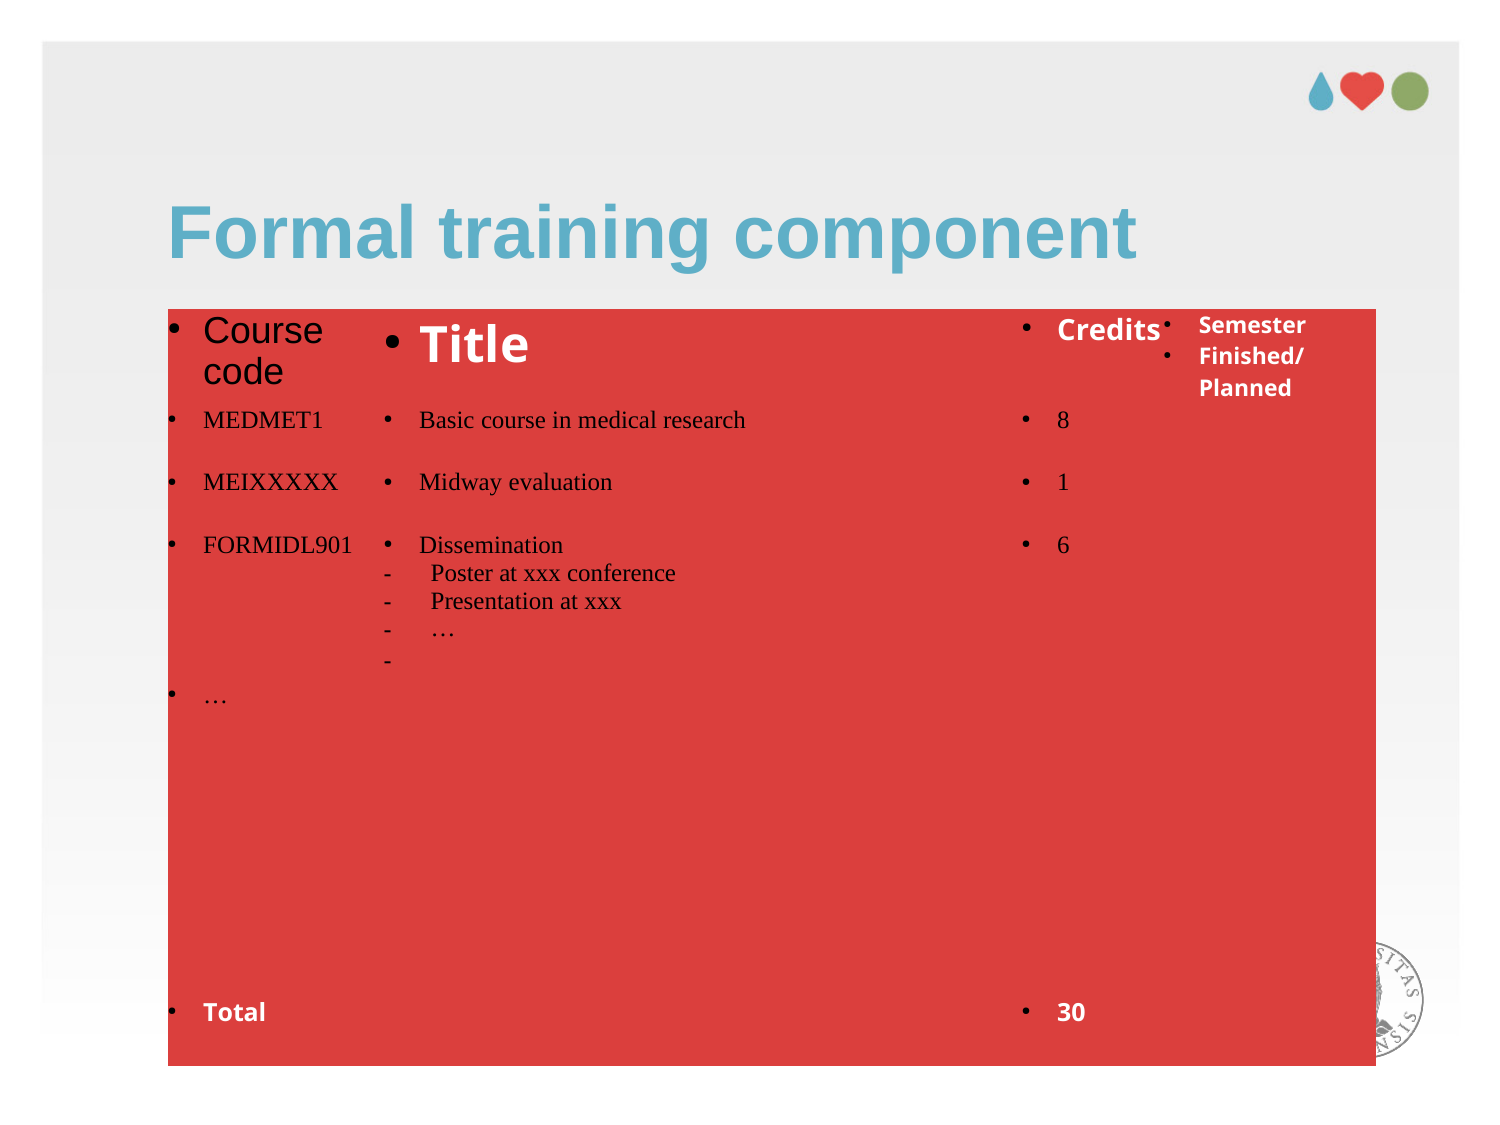

# Formal training component
| Course code | Title | Credits | Semester Finished/ Planned |
| --- | --- | --- | --- |
| MEDMET1 | Basic course in medical research | 8 | |
| MEIXXXXX | Midway evaluation | 1 | |
| FORMIDL901 | Dissemination Poster at xxx conference Presentation at xxx … | 6 | |
| … | | | |
| | | | |
| | | | |
| | | | |
| | | | |
| Total | | 30 | |
PAGE